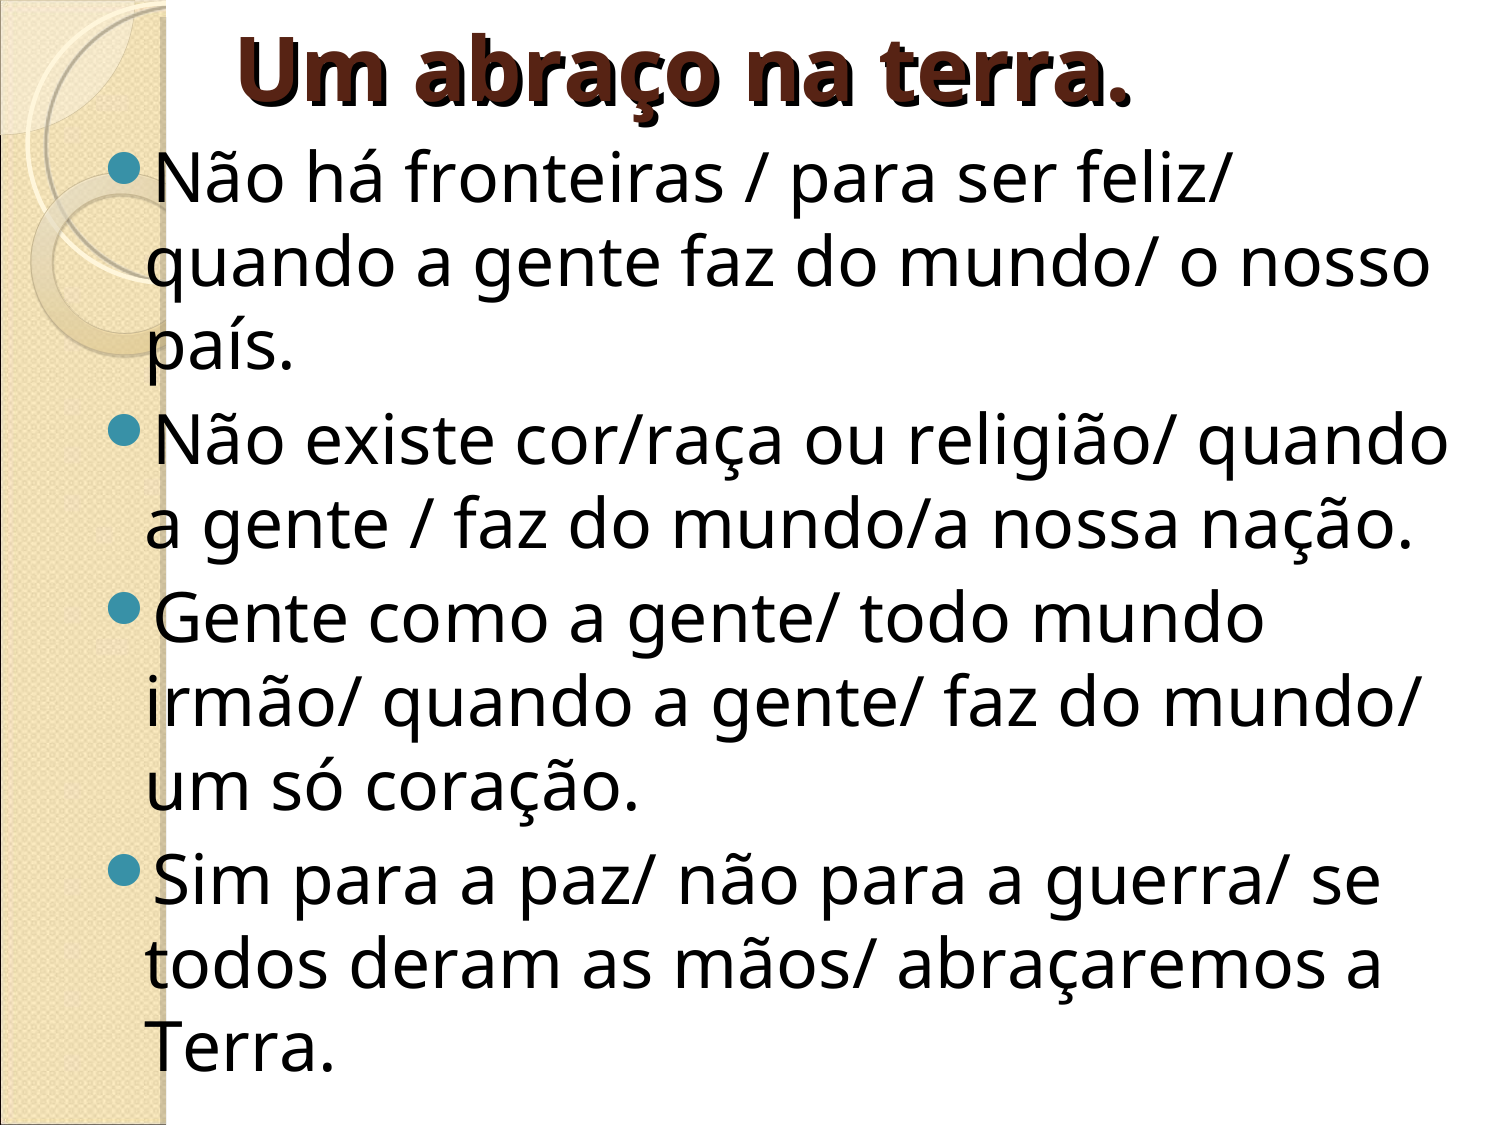

# Um abraço na terra.
Não há fronteiras / para ser feliz/ quando a gente faz do mundo/ o nosso país.
Não existe cor/raça ou religião/ quando a gente / faz do mundo/a nossa nação.
Gente como a gente/ todo mundo irmão/ quando a gente/ faz do mundo/ um só coração.
Sim para a paz/ não para a guerra/ se todos deram as mãos/ abraçaremos a Terra.